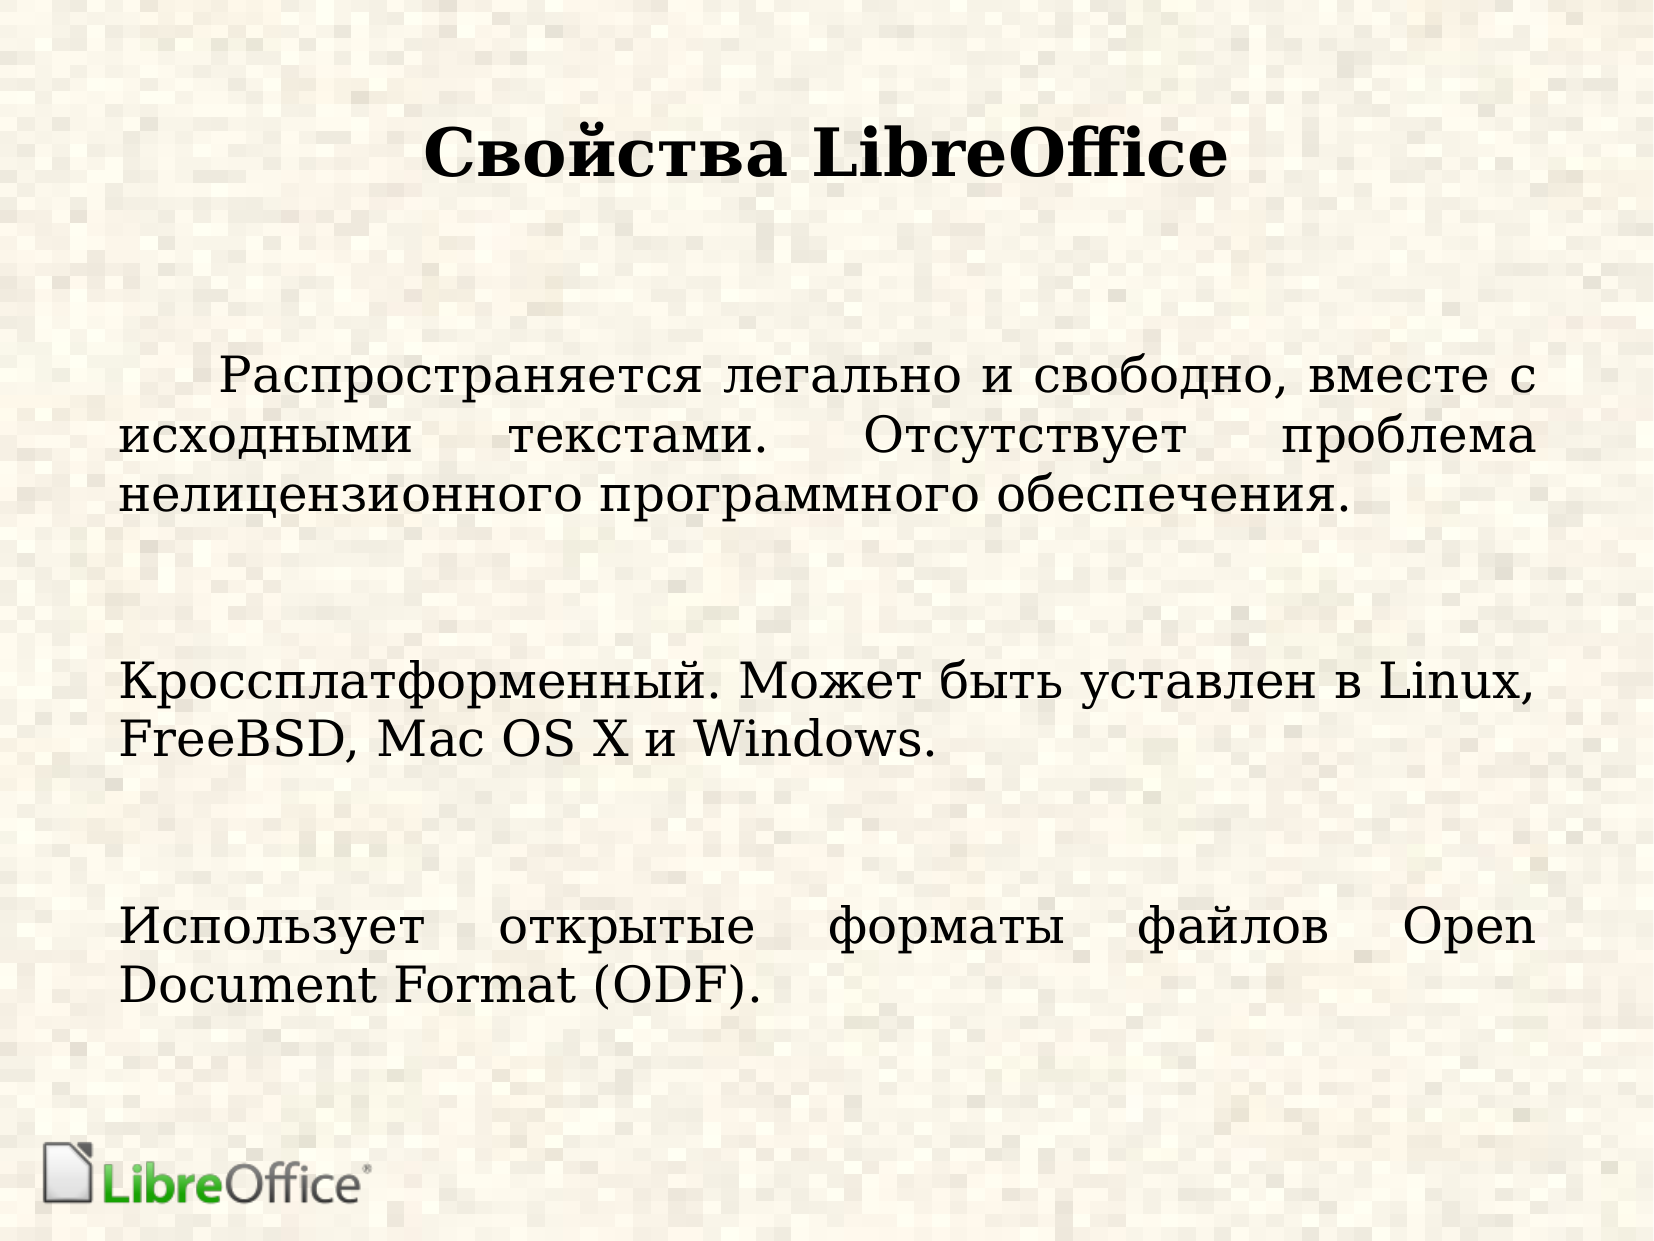

# Свойства LibreOffice
 Распространяется легально и свободно, вместе с исходными текстами. Отсутствует проблема нелицензионного программного обеспечения.
Кроссплатформенный. Может быть уставлен в Linux, FreeBSD, Mac OS X и Windows.
Использует открытые форматы файлов Open Document Format (ODF).